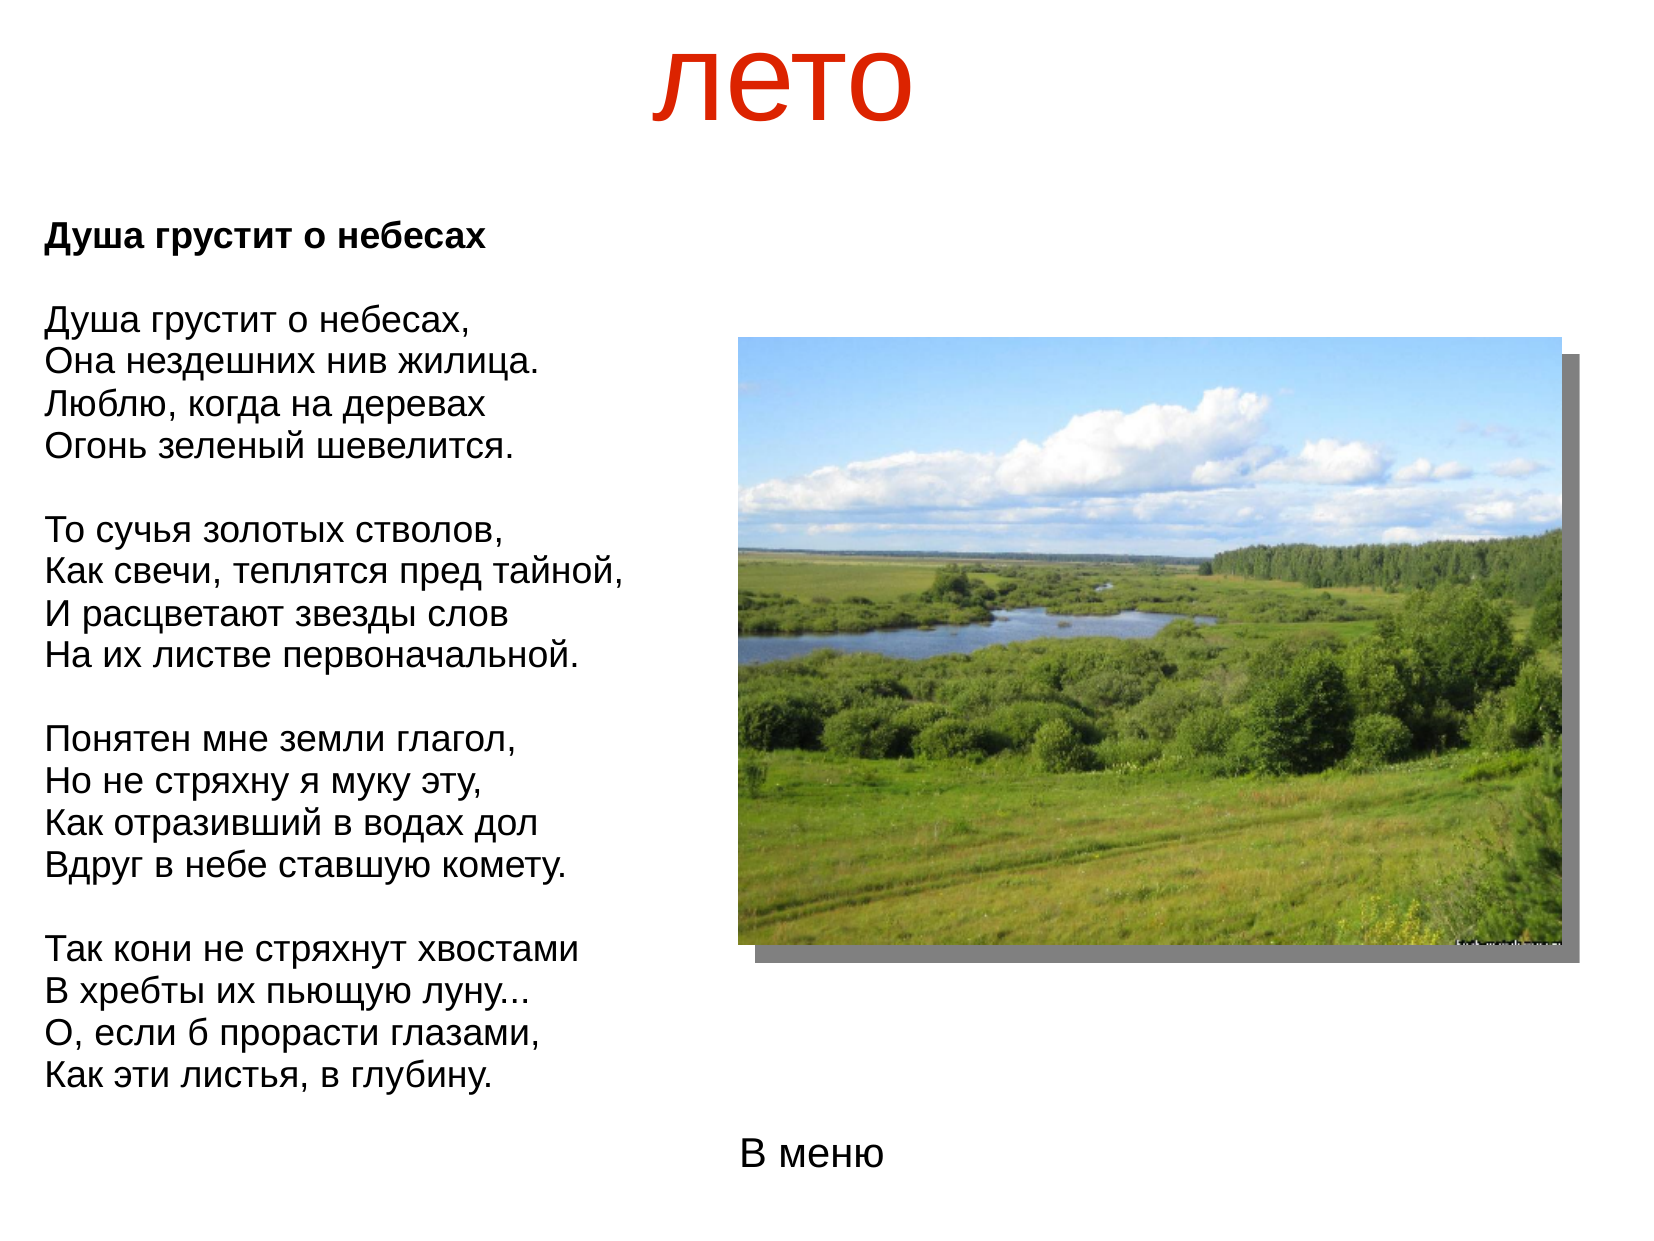

лето
Душа грустит о небесах
Душа грустит о небесах,
Она нездешних нив жилица.
Люблю, когда на деревах
Огонь зеленый шевелится.
То сучья золотых стволов,
Как свечи, теплятся пред тайной,
И расцветают звезды слов
На их листве первоначальной.
Понятен мне земли глагол,
Но не стряхну я муку эту,
Как отразивший в водах дол
Вдруг в небе ставшую комету.
Так кони не стряхнут хвостами
В хребты их пьющую луну...
О, если б прорасти глазами,
Как эти листья, в глубину.
В меню